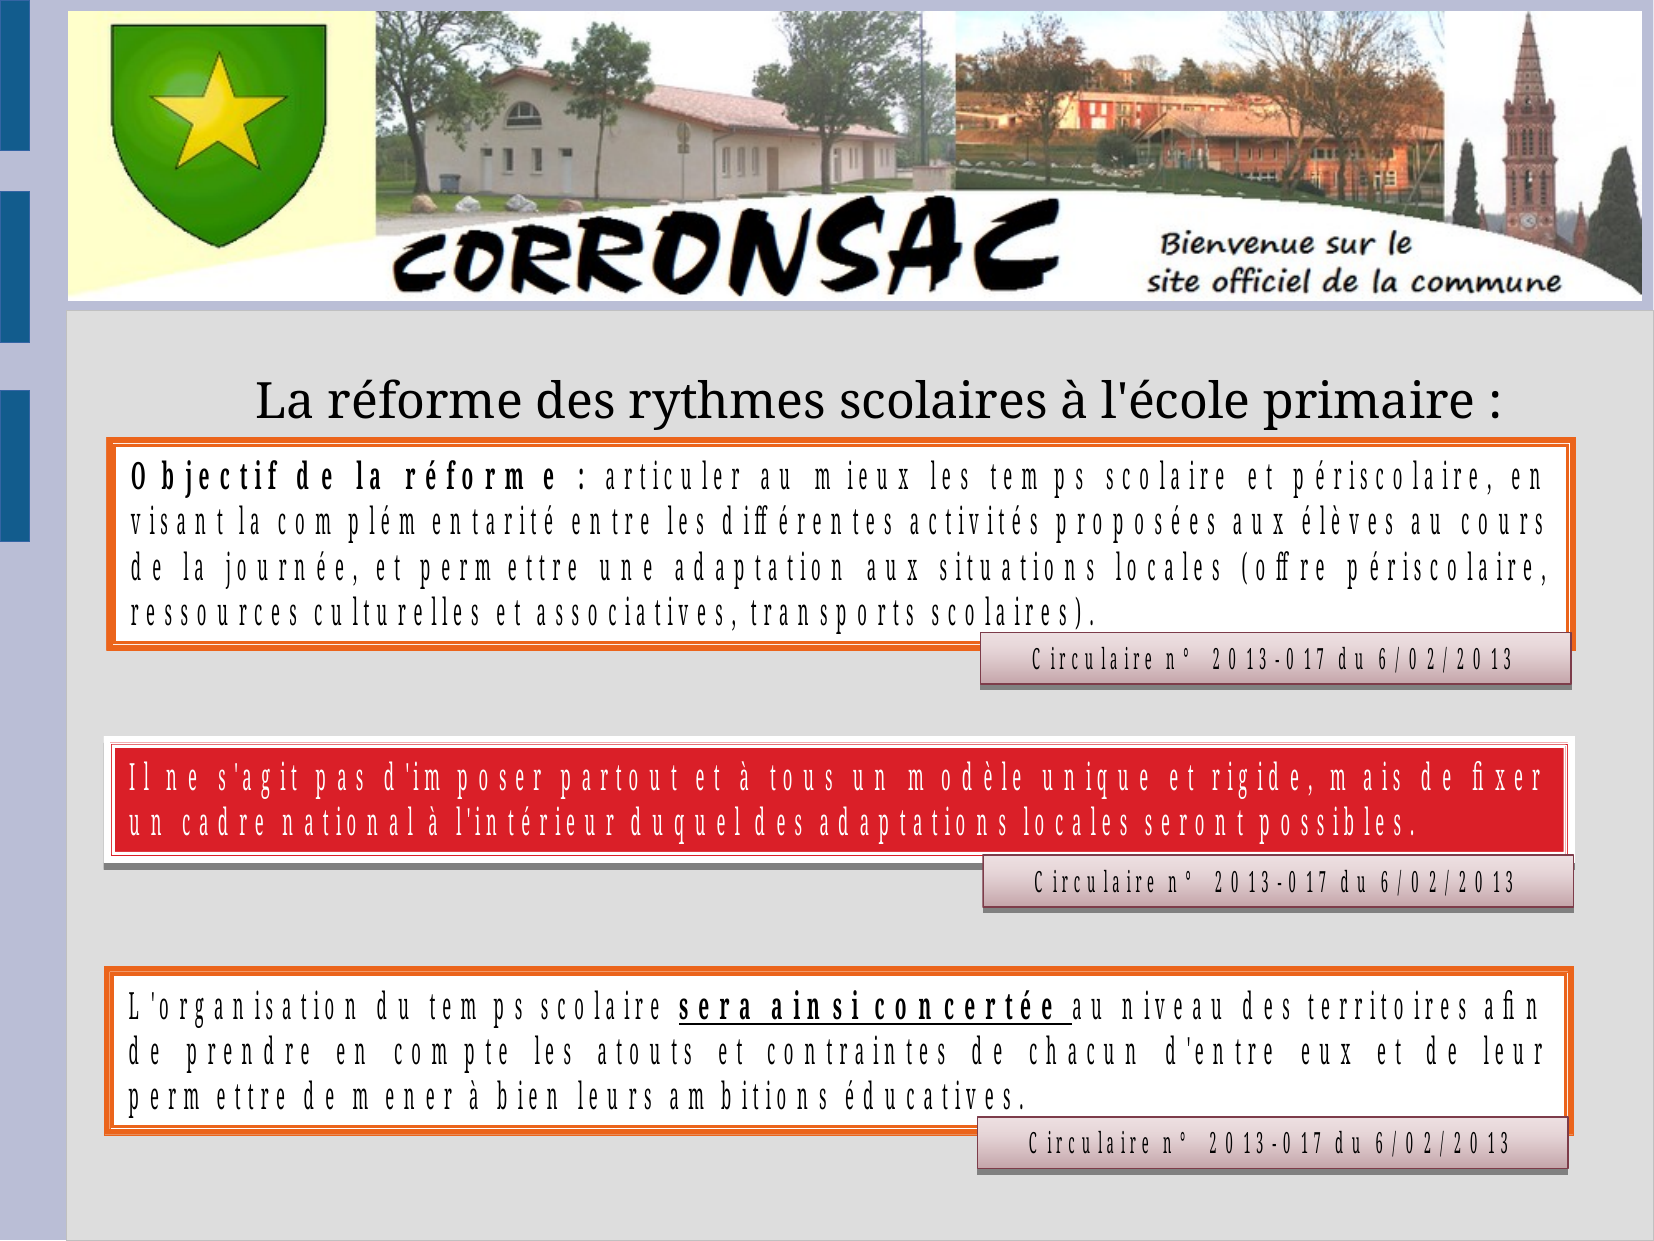

# l
La réforme des rythmes scolaires à l'école primaire :